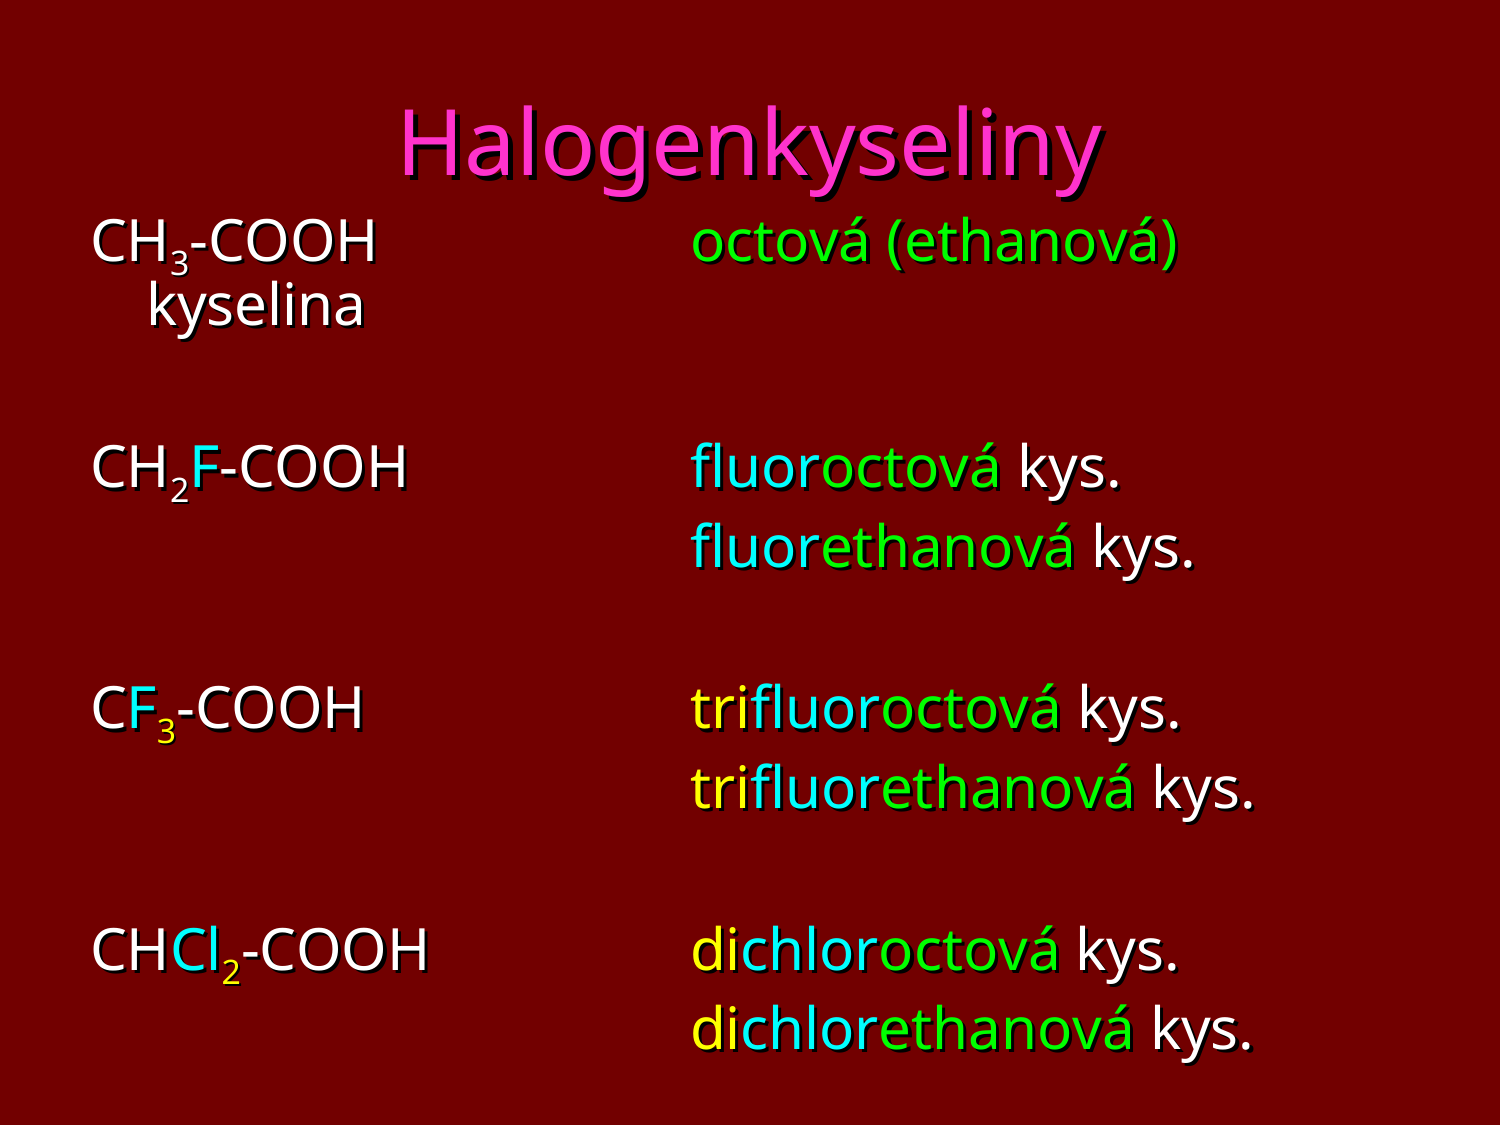

# Halogenkyseliny
CH3-COOH			octová (ethanová) kyselina
CH2F-COOH		fluoroctová kys.
					fluorethanová kys.
CF3-COOH			trifluoroctová kys.
					trifluorethanová kys.
CHCl2-COOH		dichloroctová kys.
					dichlorethanová kys.